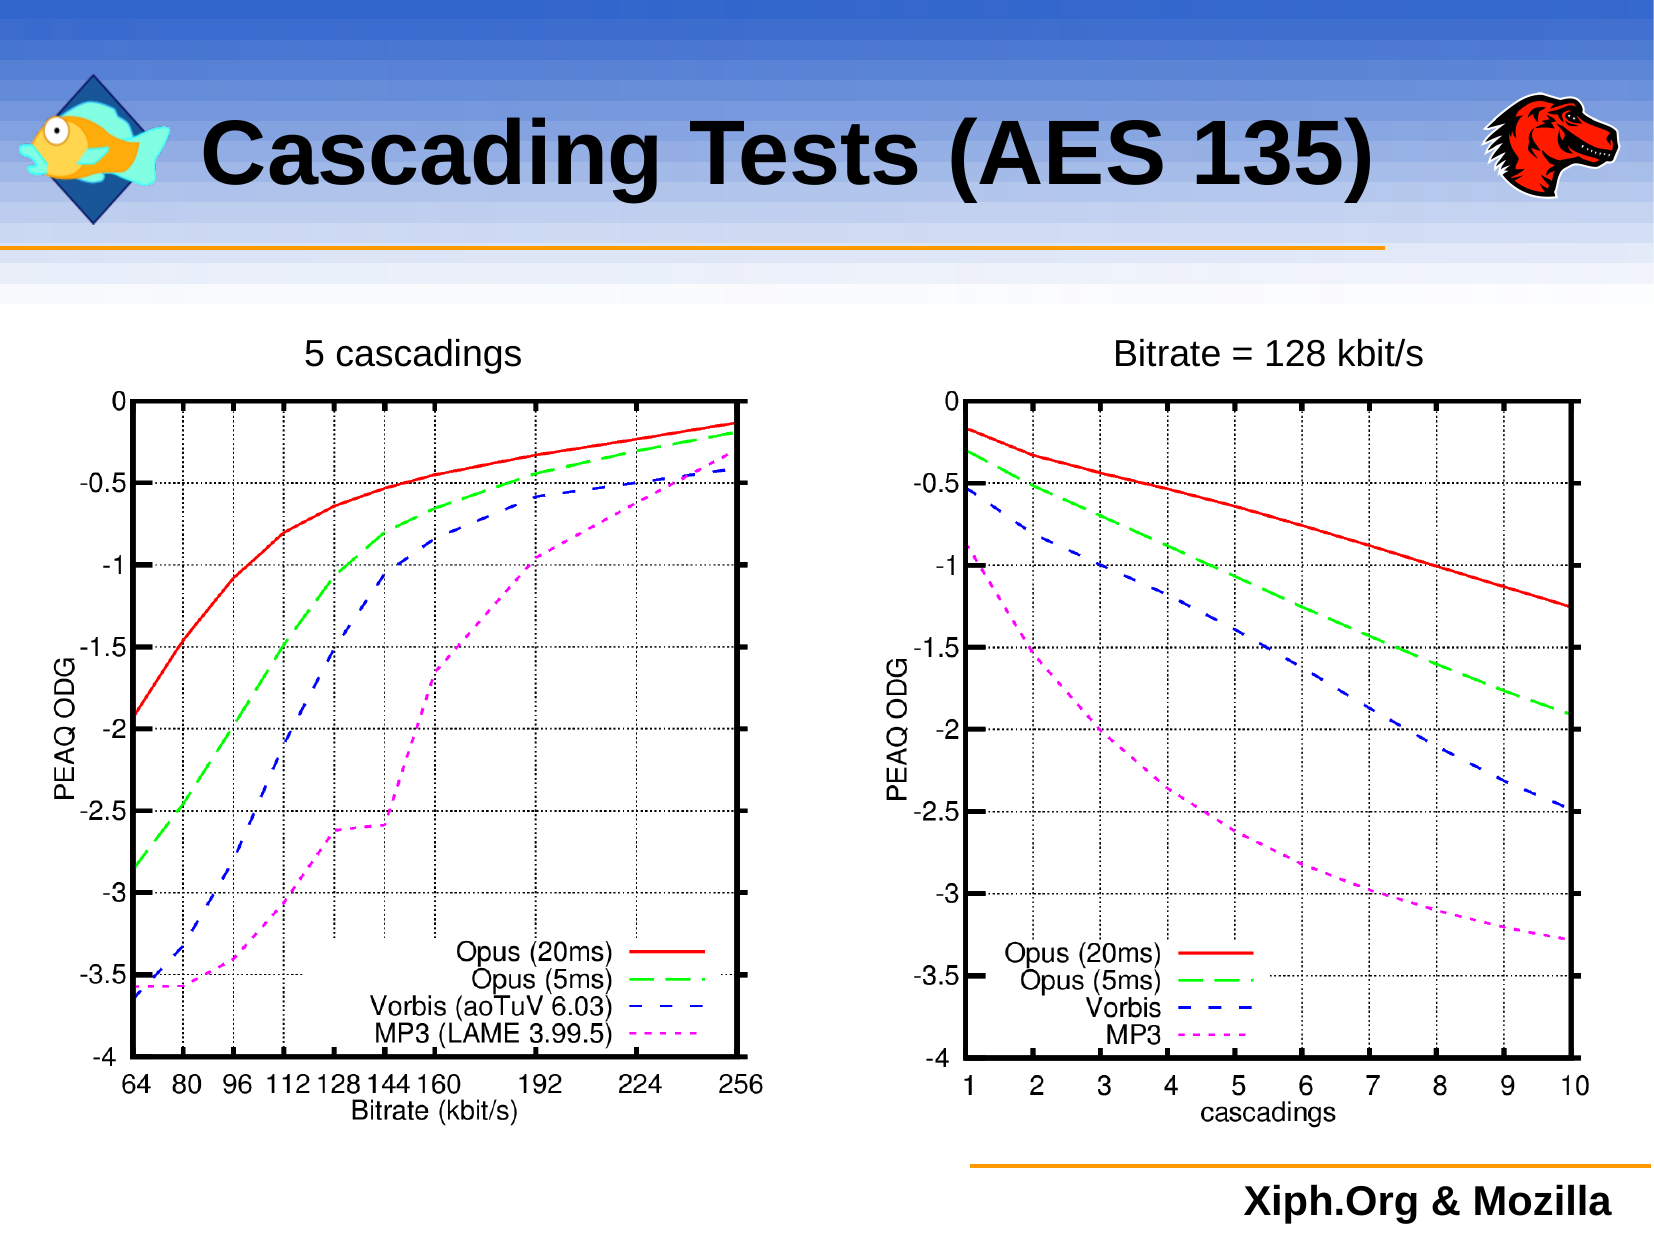

# Cascading Tests (AES 135)
5 cascadings
Bitrate = 128 kbit/s